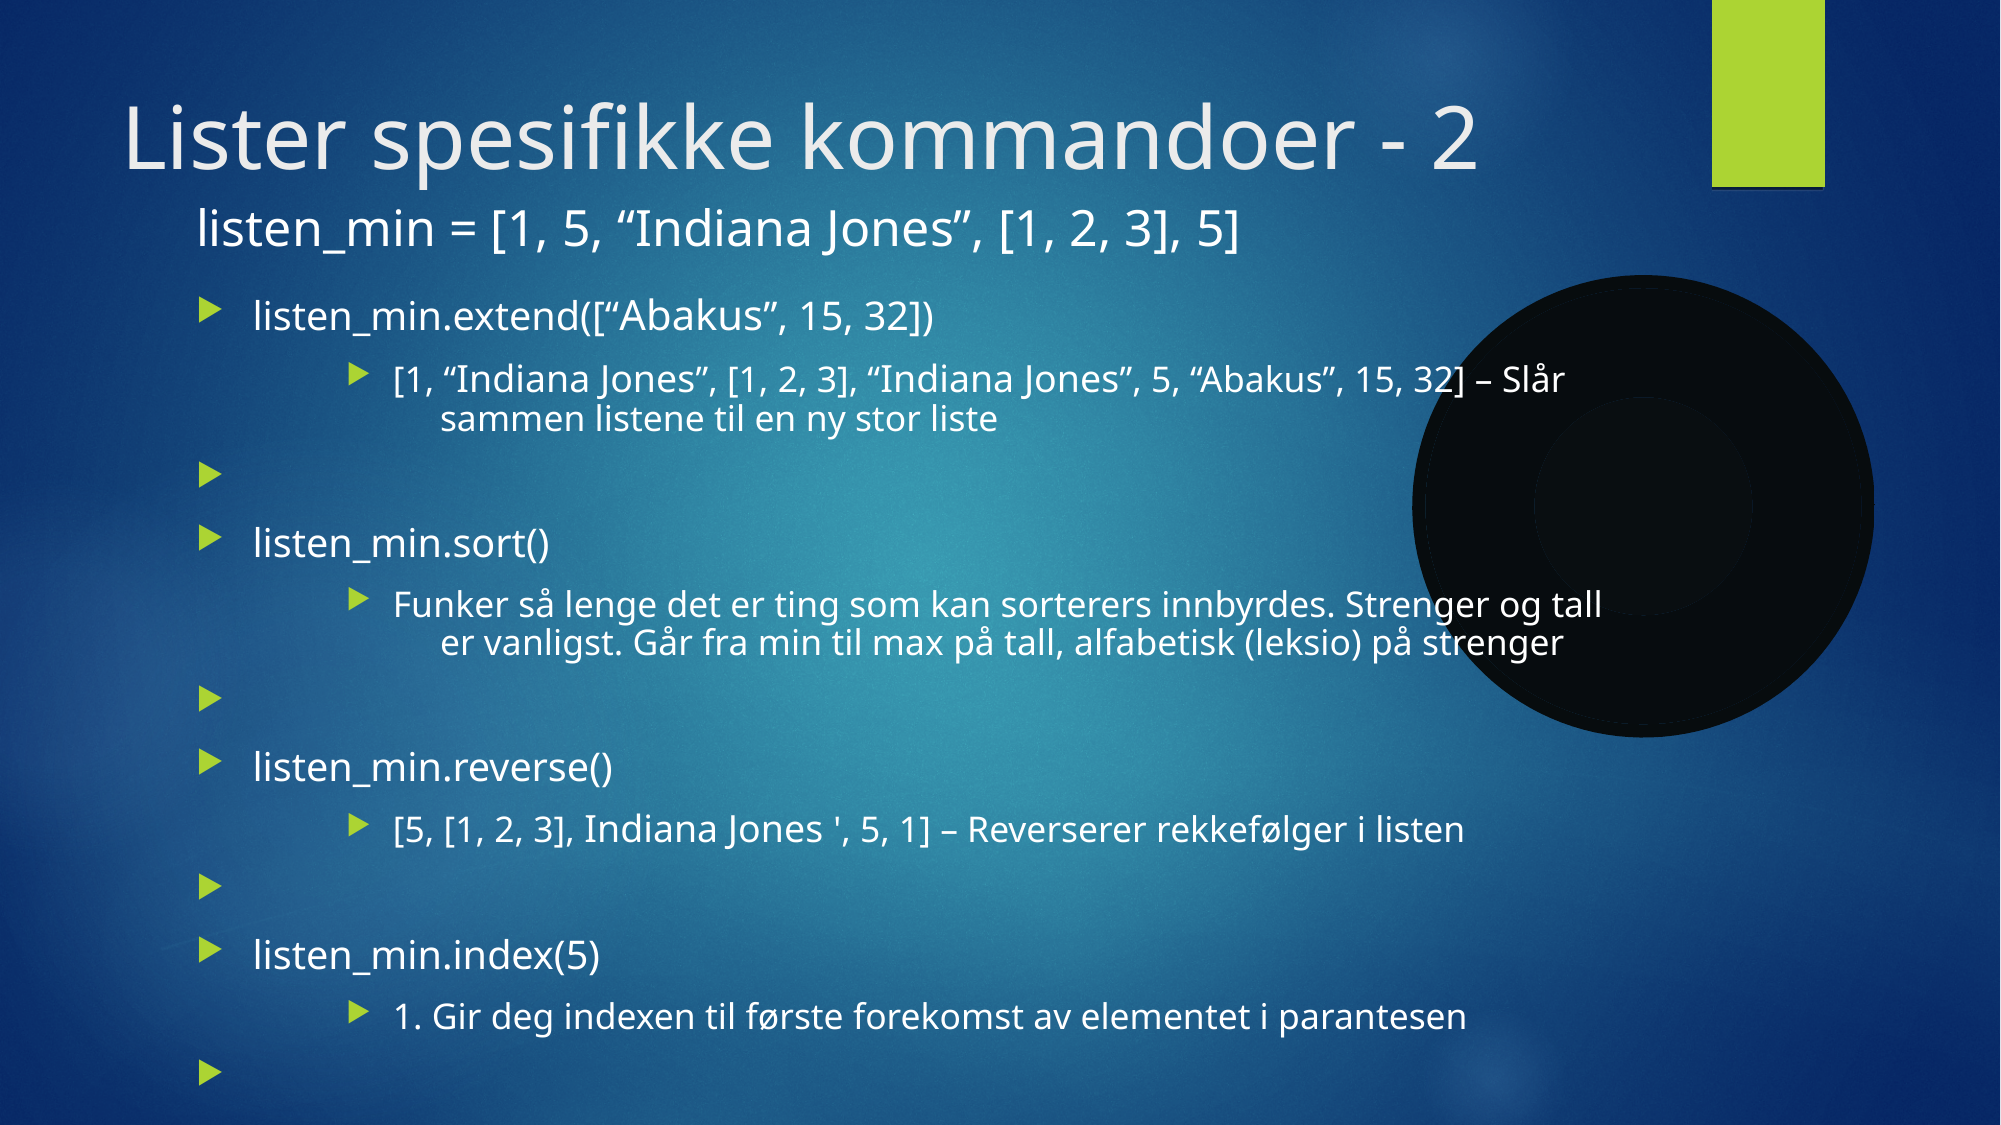

# Lister spesifikke kommandoer - 2
listen_min = [1, 5, “Indiana Jones”, [1, 2, 3], 5]
listen_min.extend([“Abakus”, 15, 32])
[1, “Indiana Jones”, [1, 2, 3], “Indiana Jones”, 5, “Abakus”, 15, 32] – Slår sammen listene til en ny stor liste
listen_min.sort()
Funker så lenge det er ting som kan sorterers innbyrdes. Strenger og tall er vanligst. Går fra min til max på tall, alfabetisk (leksio) på strenger
listen_min.reverse()
[5, [1, 2, 3], Indiana Jones ', 5, 1] – Reverserer rekkefølger i listen
listen_min.index(5)
1. Gir deg indexen til første forekomst av elementet i parantesen